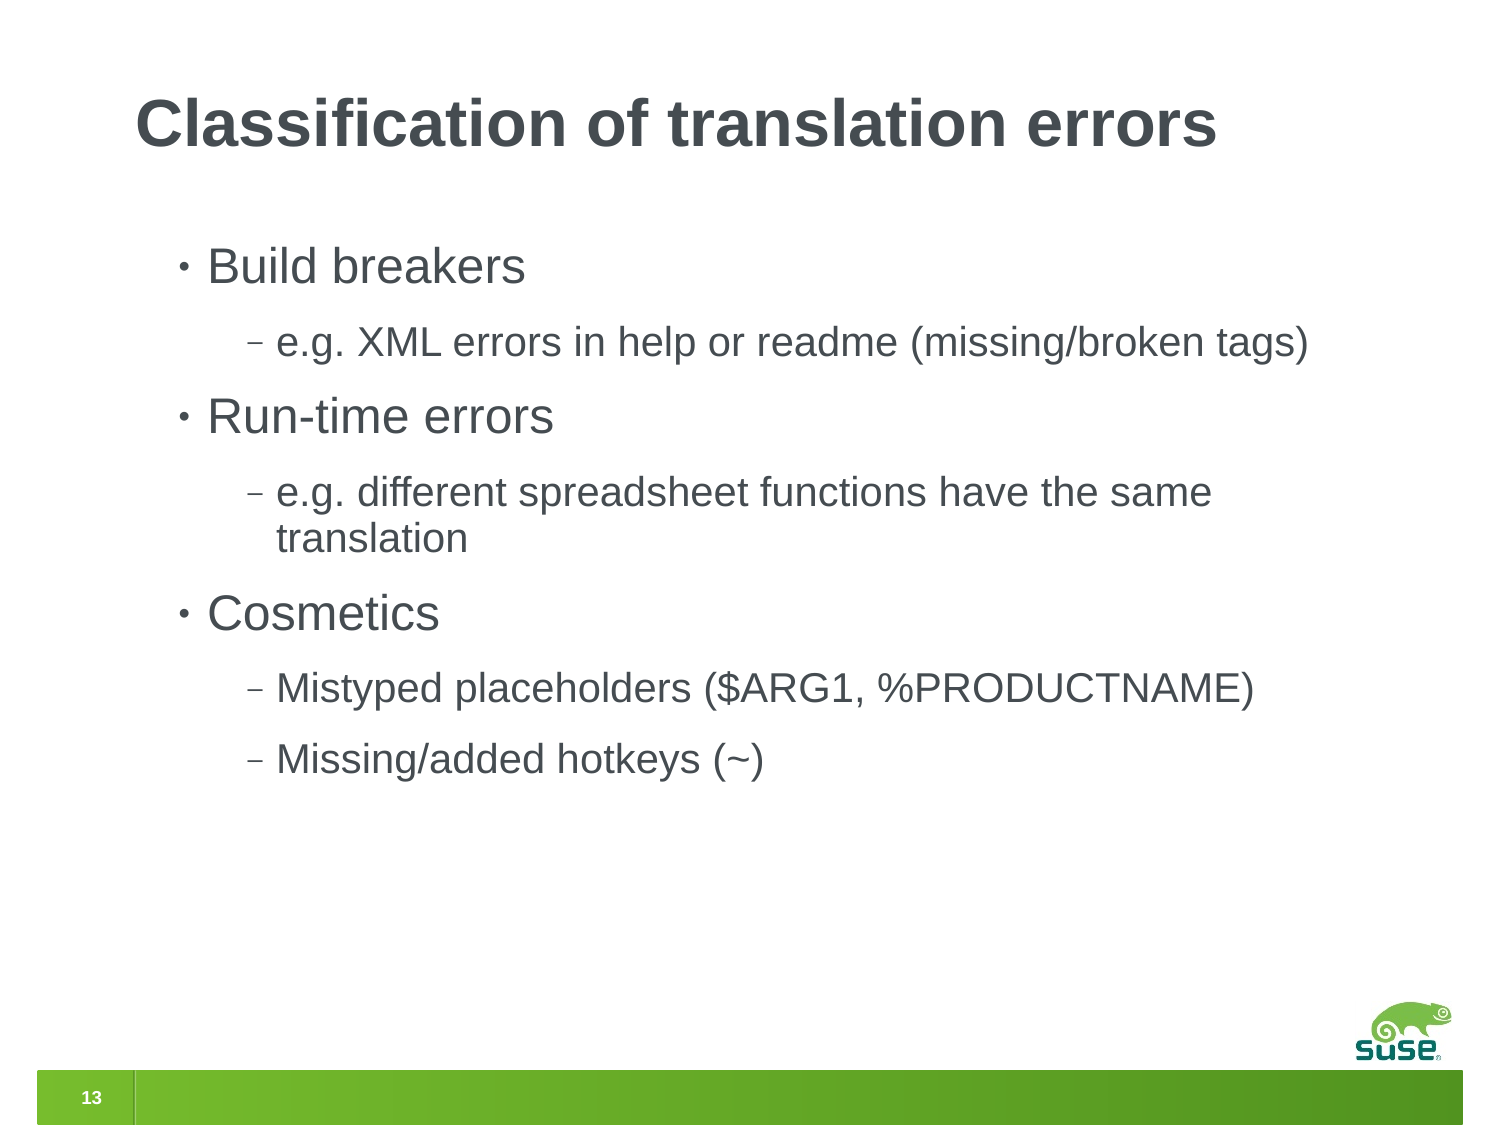

# Classification of translation errors
Build breakers
e.g. XML errors in help or readme (missing/broken tags)
Run-time errors
e.g. different spreadsheet functions have the same translation
Cosmetics
Mistyped placeholders ($ARG1, %PRODUCTNAME)
Missing/added hotkeys (~)